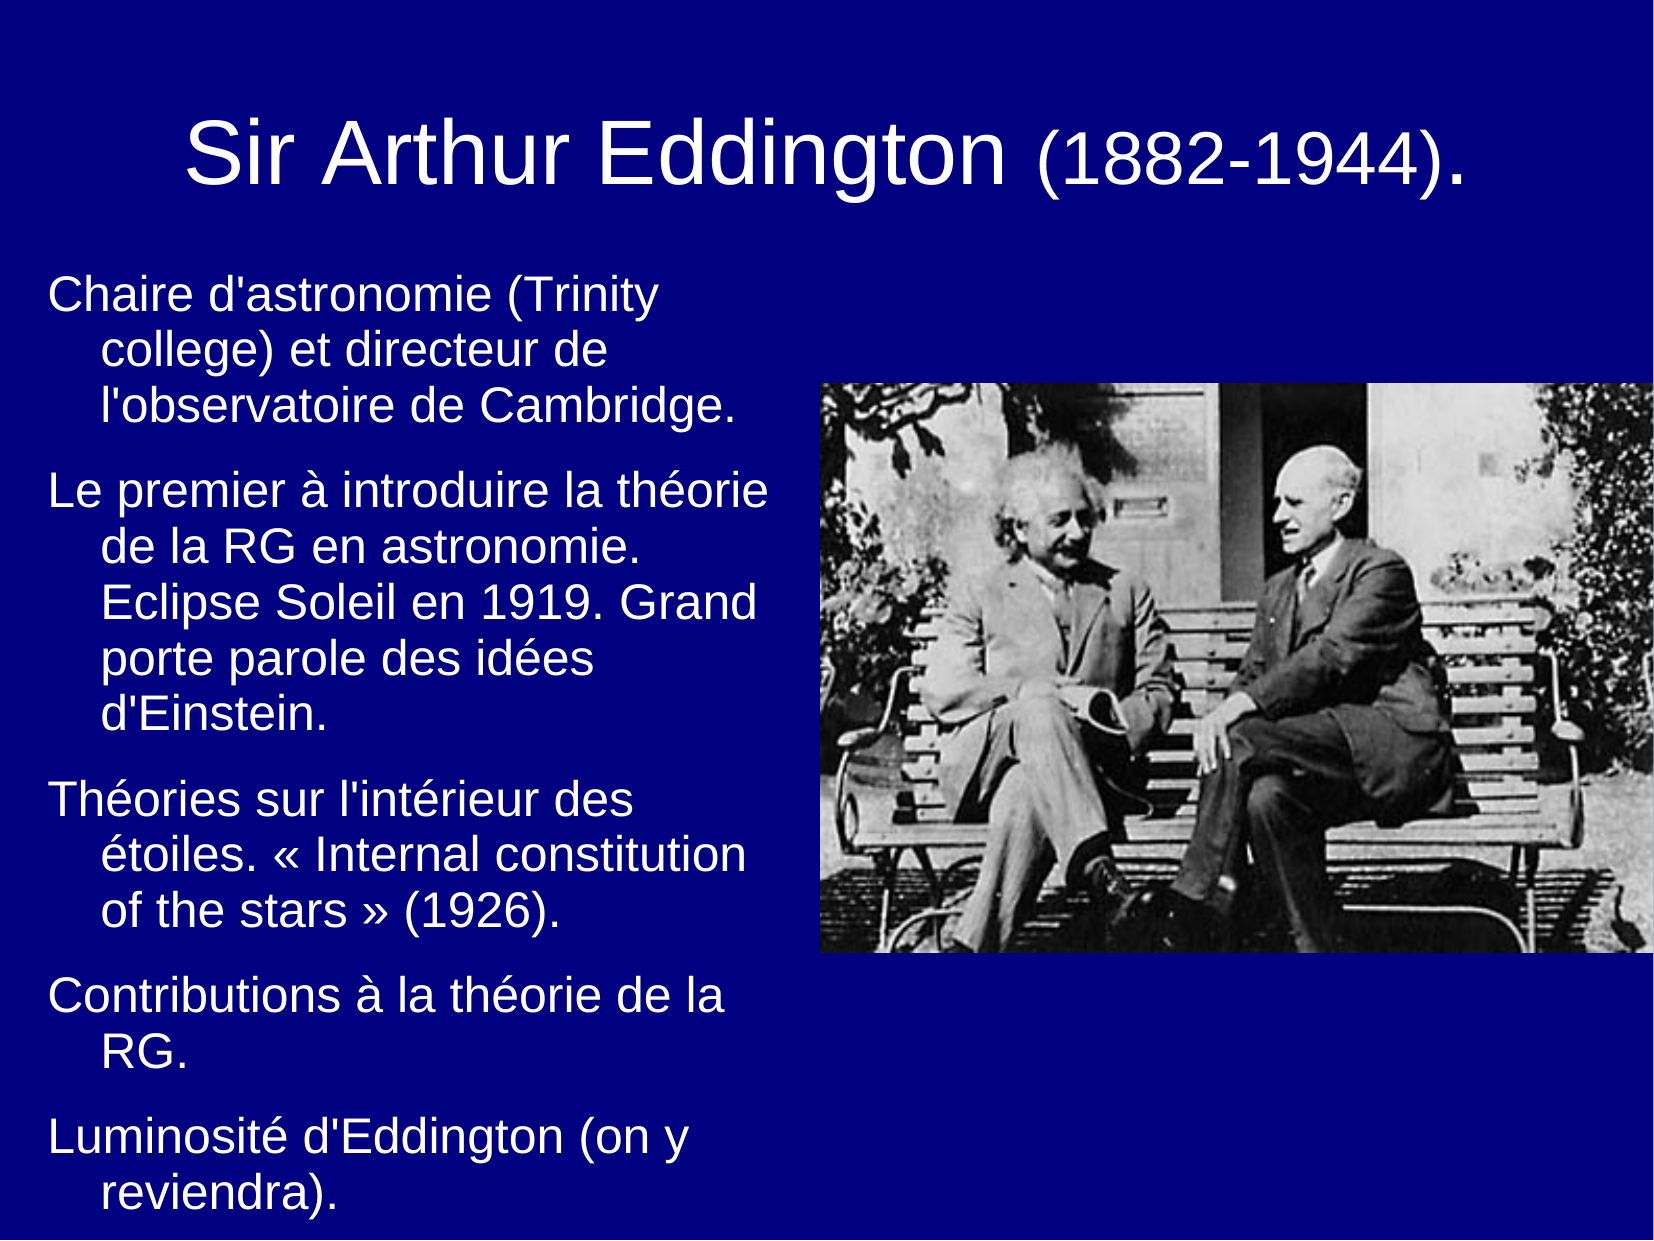

# Sir Arthur Eddington (1882-1944).
Chaire d'astronomie (Trinity college) et directeur de l'observatoire de Cambridge.
Le premier à introduire la théorie de la RG en astronomie. Eclipse Soleil en 1919. Grand porte parole des idées d'Einstein.
Théories sur l'intérieur des étoiles. « Internal constitution of the stars » (1926).
Contributions à la théorie de la RG.
Luminosité d'Eddington (on y reviendra).